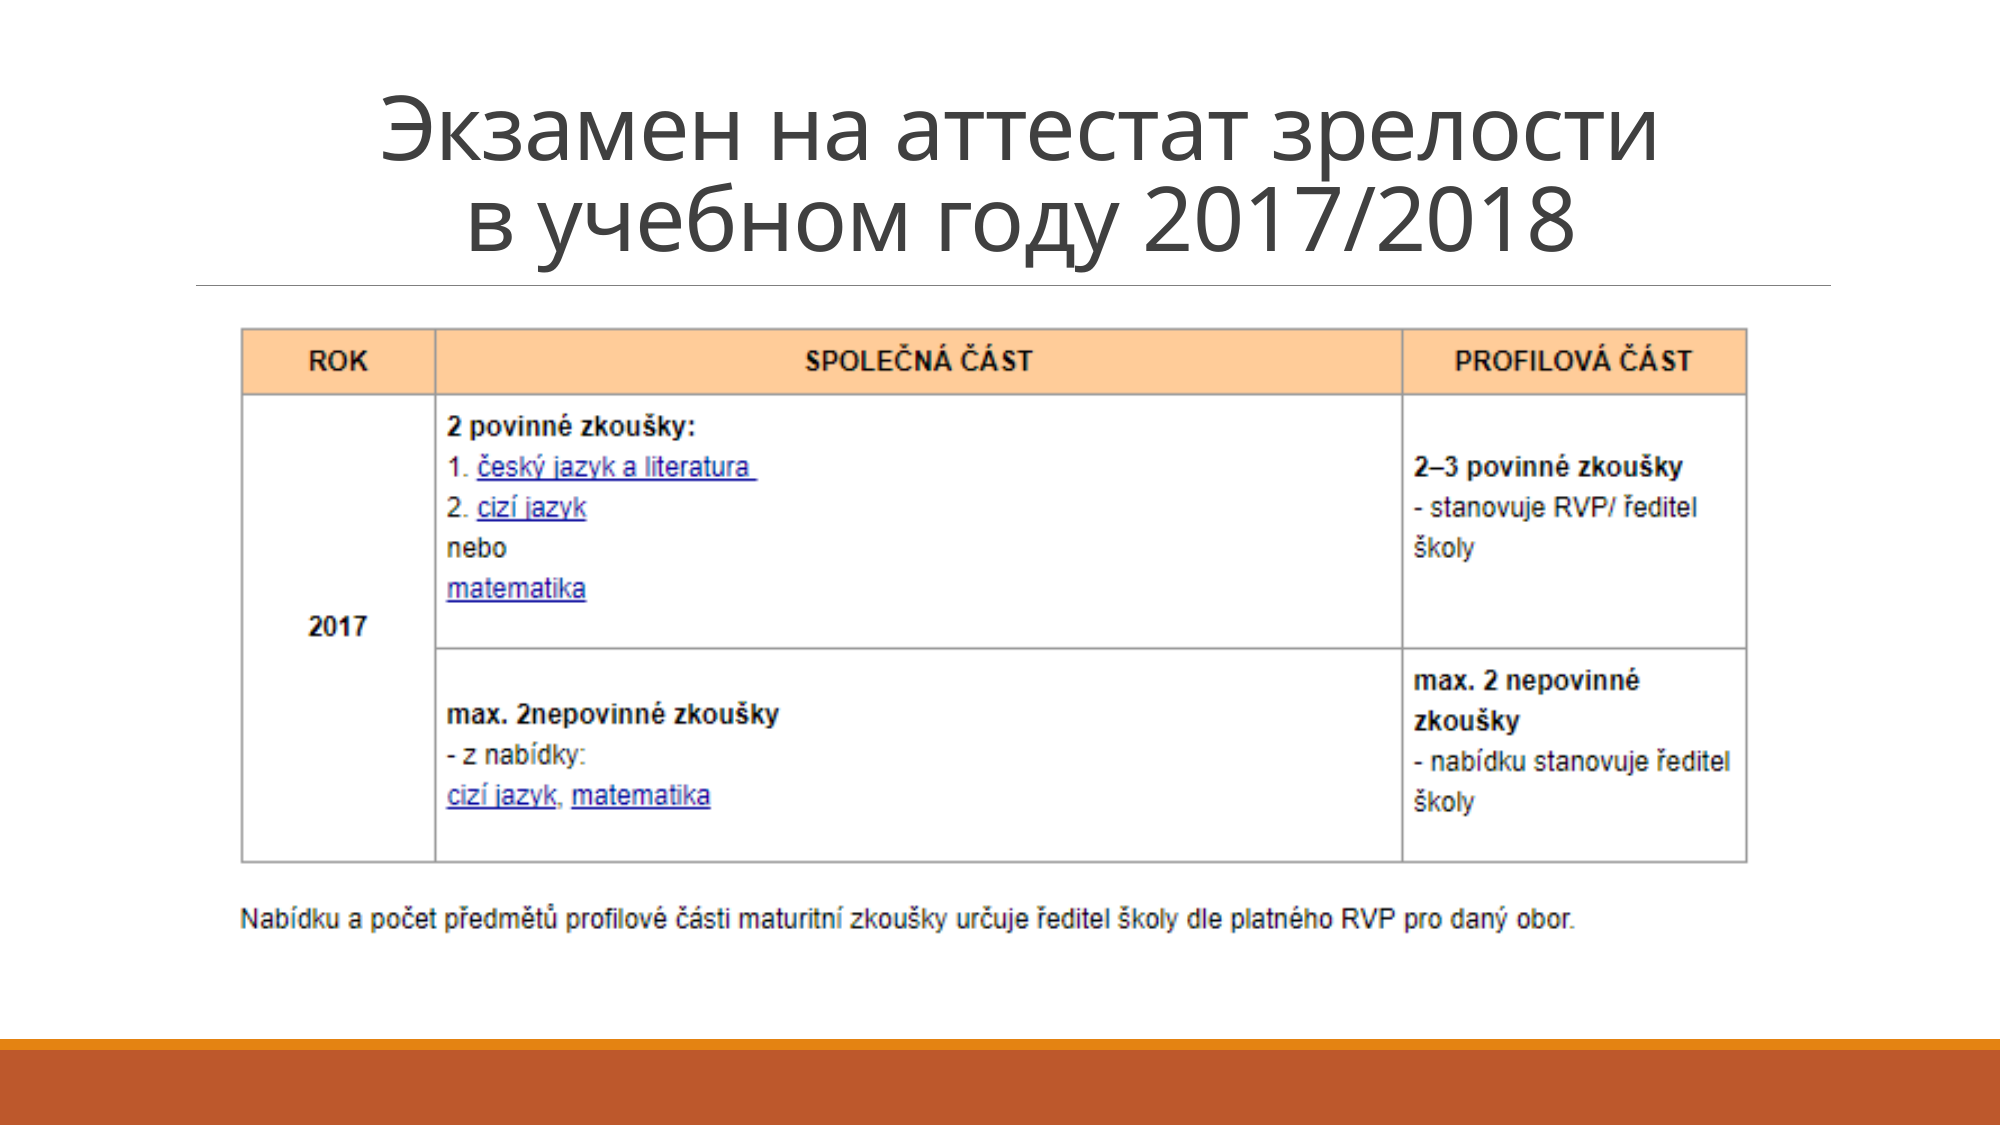

# Экзамен на аттестат зрелости в учебном году 2017/2018